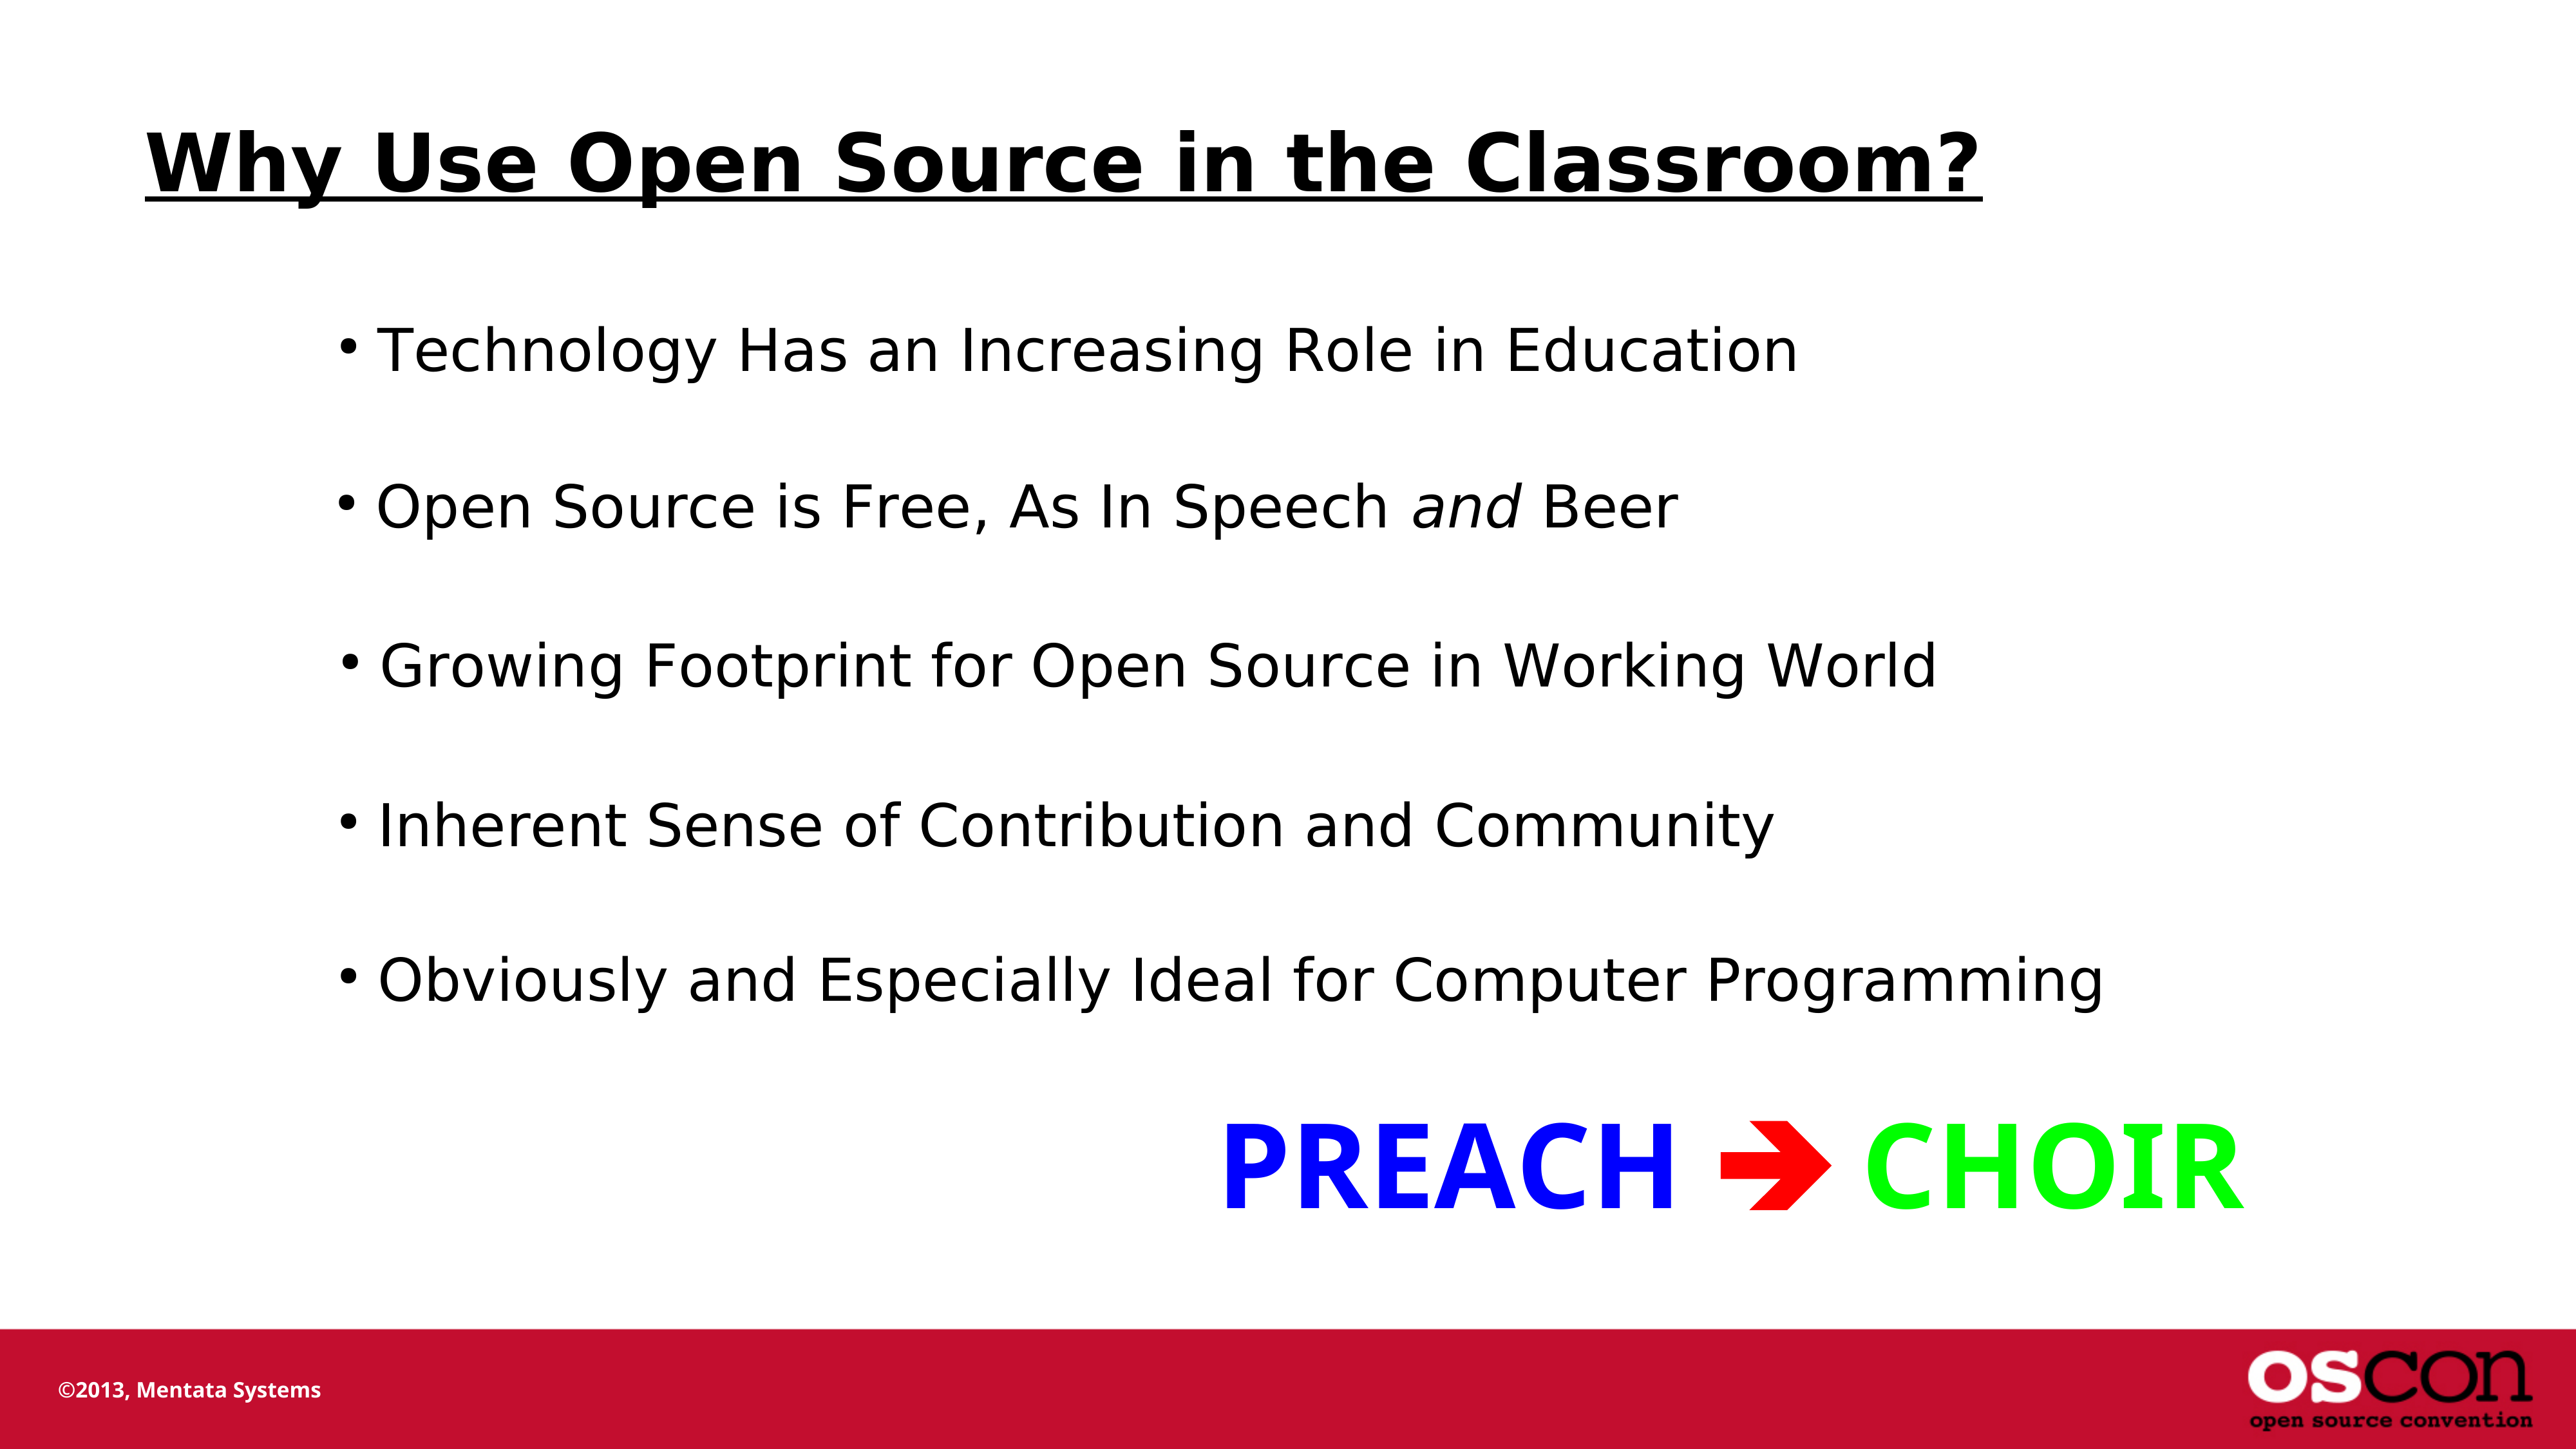

#
Why Use Open Source in the Classroom?
 Technology Has an Increasing Role in Education
 Open Source is Free, As In Speech and Beer
 Growing Footprint for Open Source in Working World
 Inherent Sense of Contribution and Community
 Obviously and Especially Ideal for Computer Programming
PREACH  CHOIR
©2013, Mentata Systems